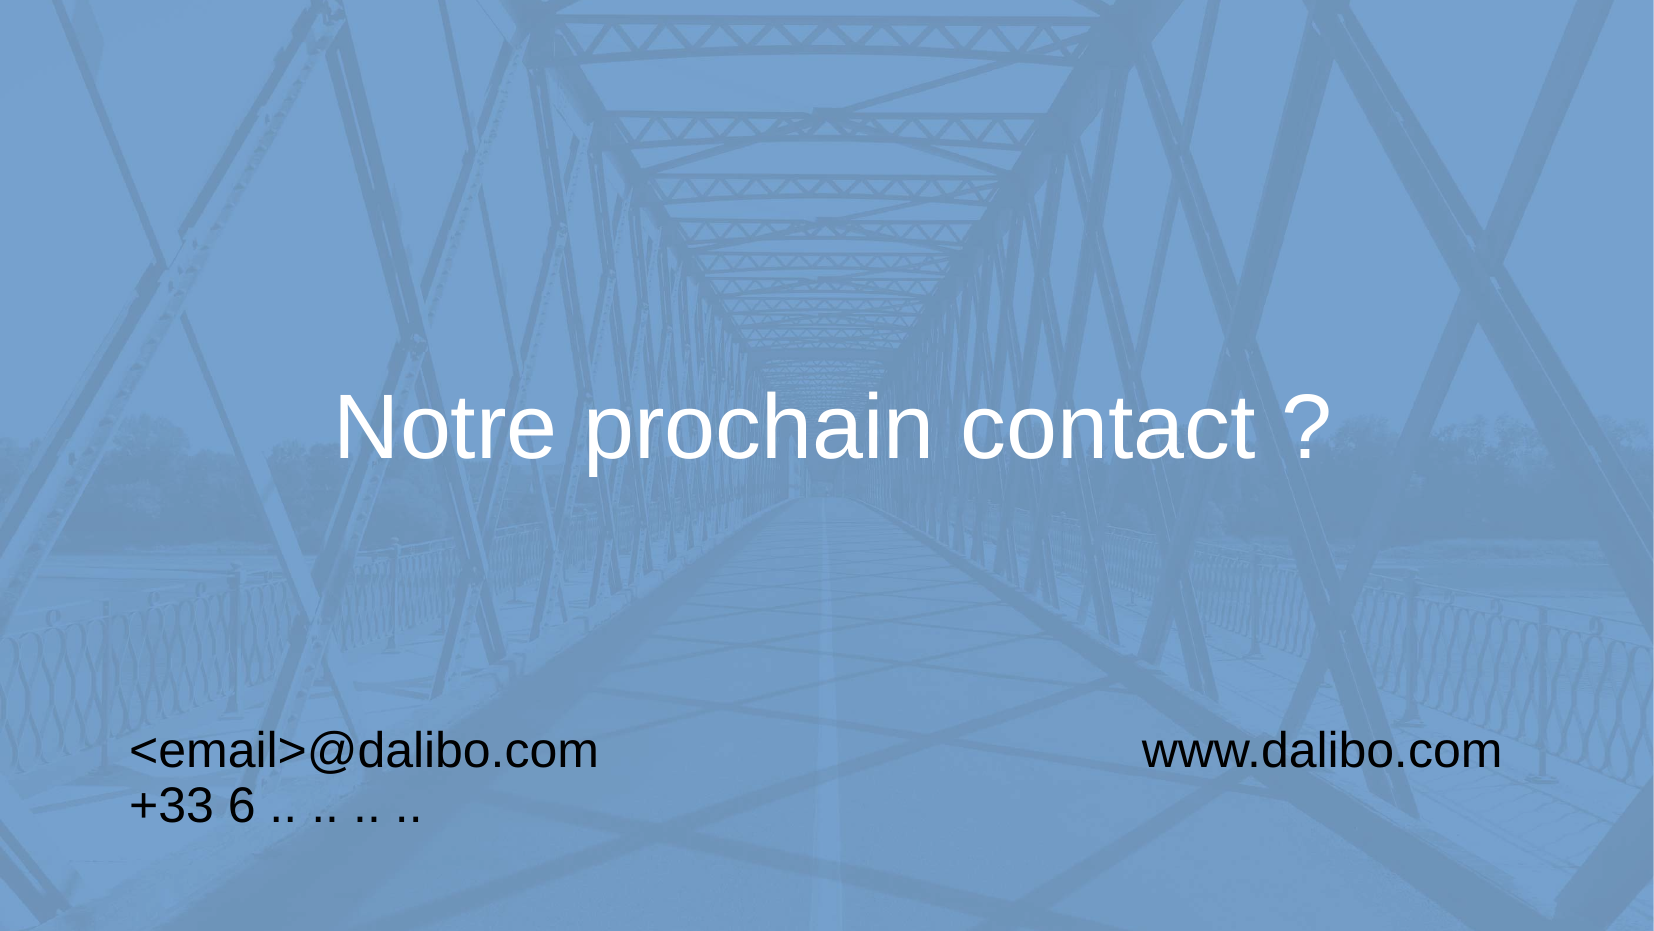

# Notre prochain contact ?
<email>@dalibo.com
+33 6 .. .. .. ..
www.dalibo.com